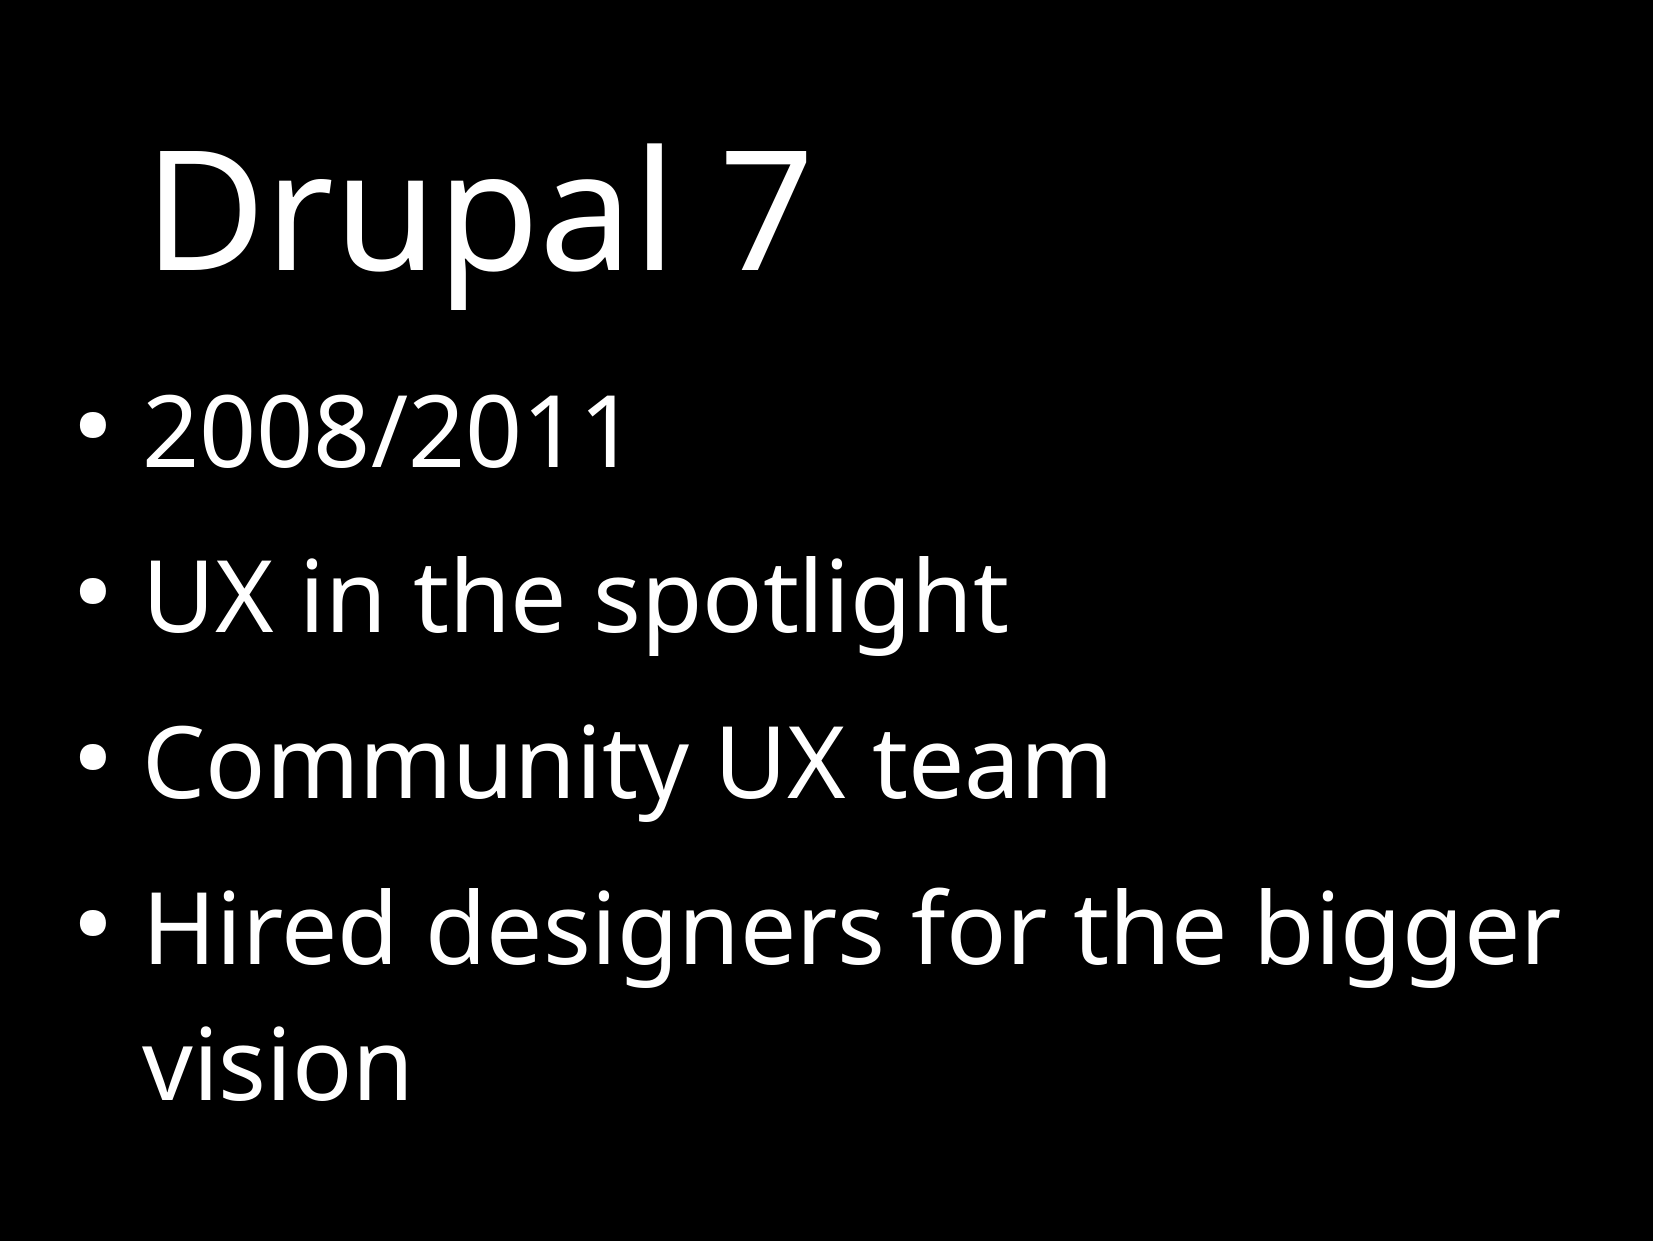

# Drupal 7
2008/2011
UX in the spotlight
Community UX team
Hired designers for the bigger vision